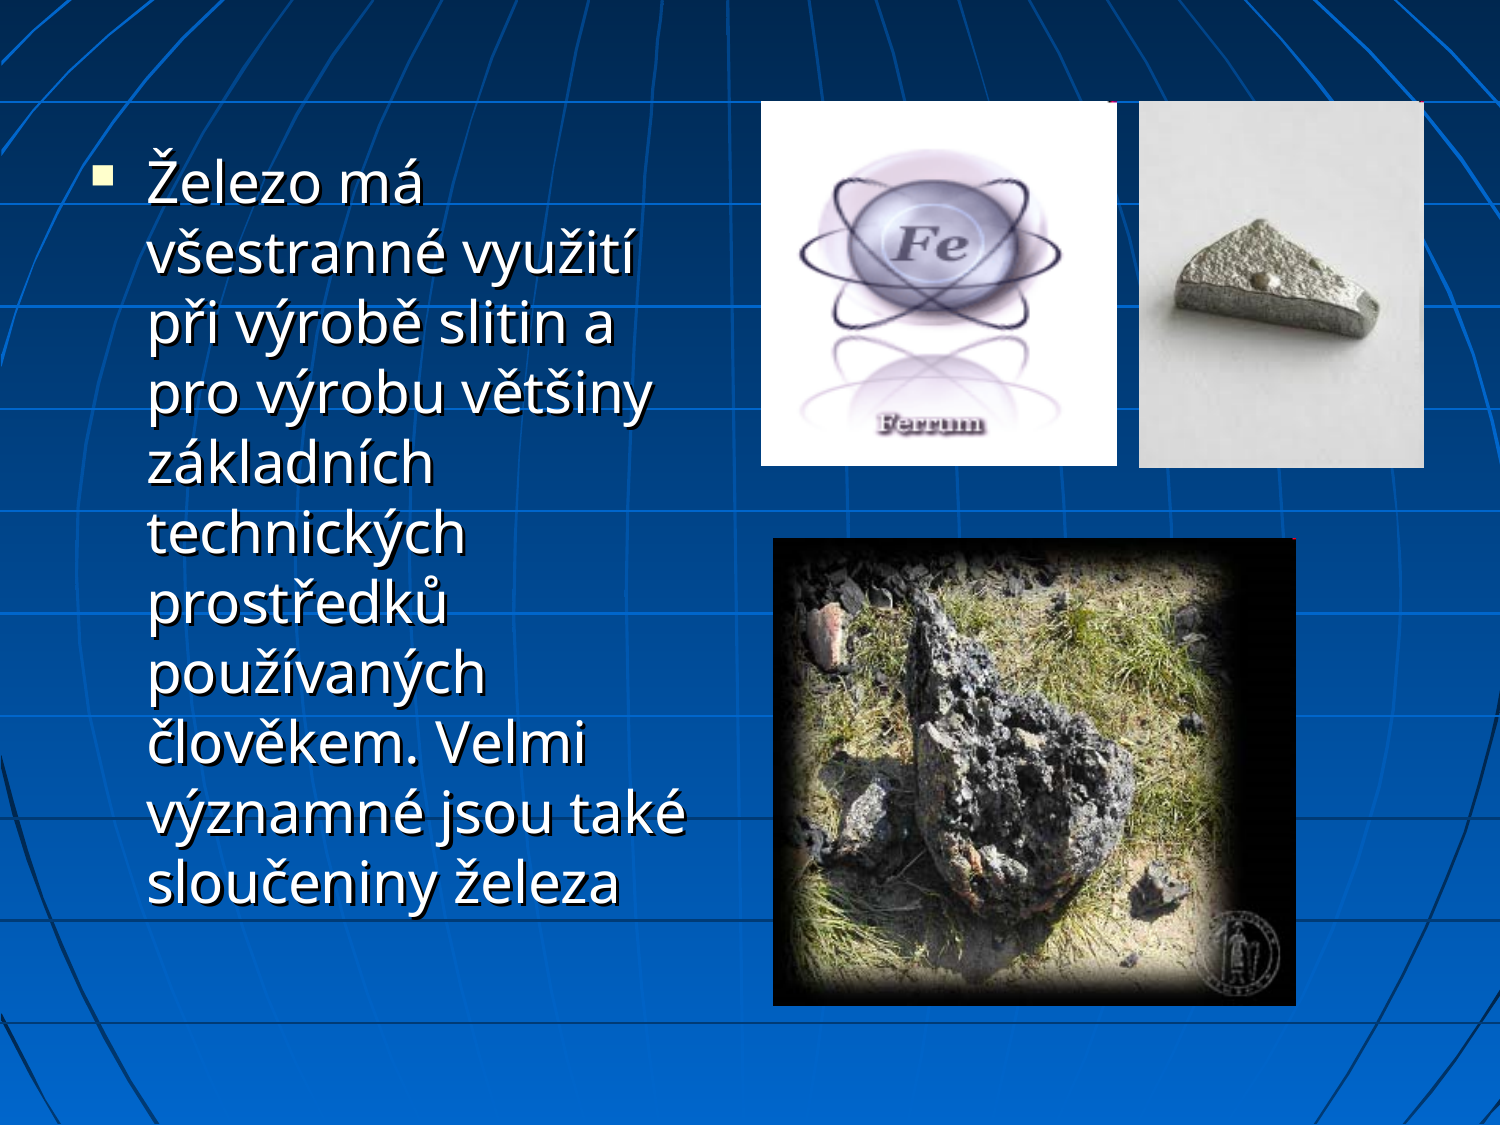

# Železo má všestranné využití při výrobě slitin a pro výrobu většiny základních technických prostředků používaných člověkem. Velmi významné jsou také sloučeniny železa